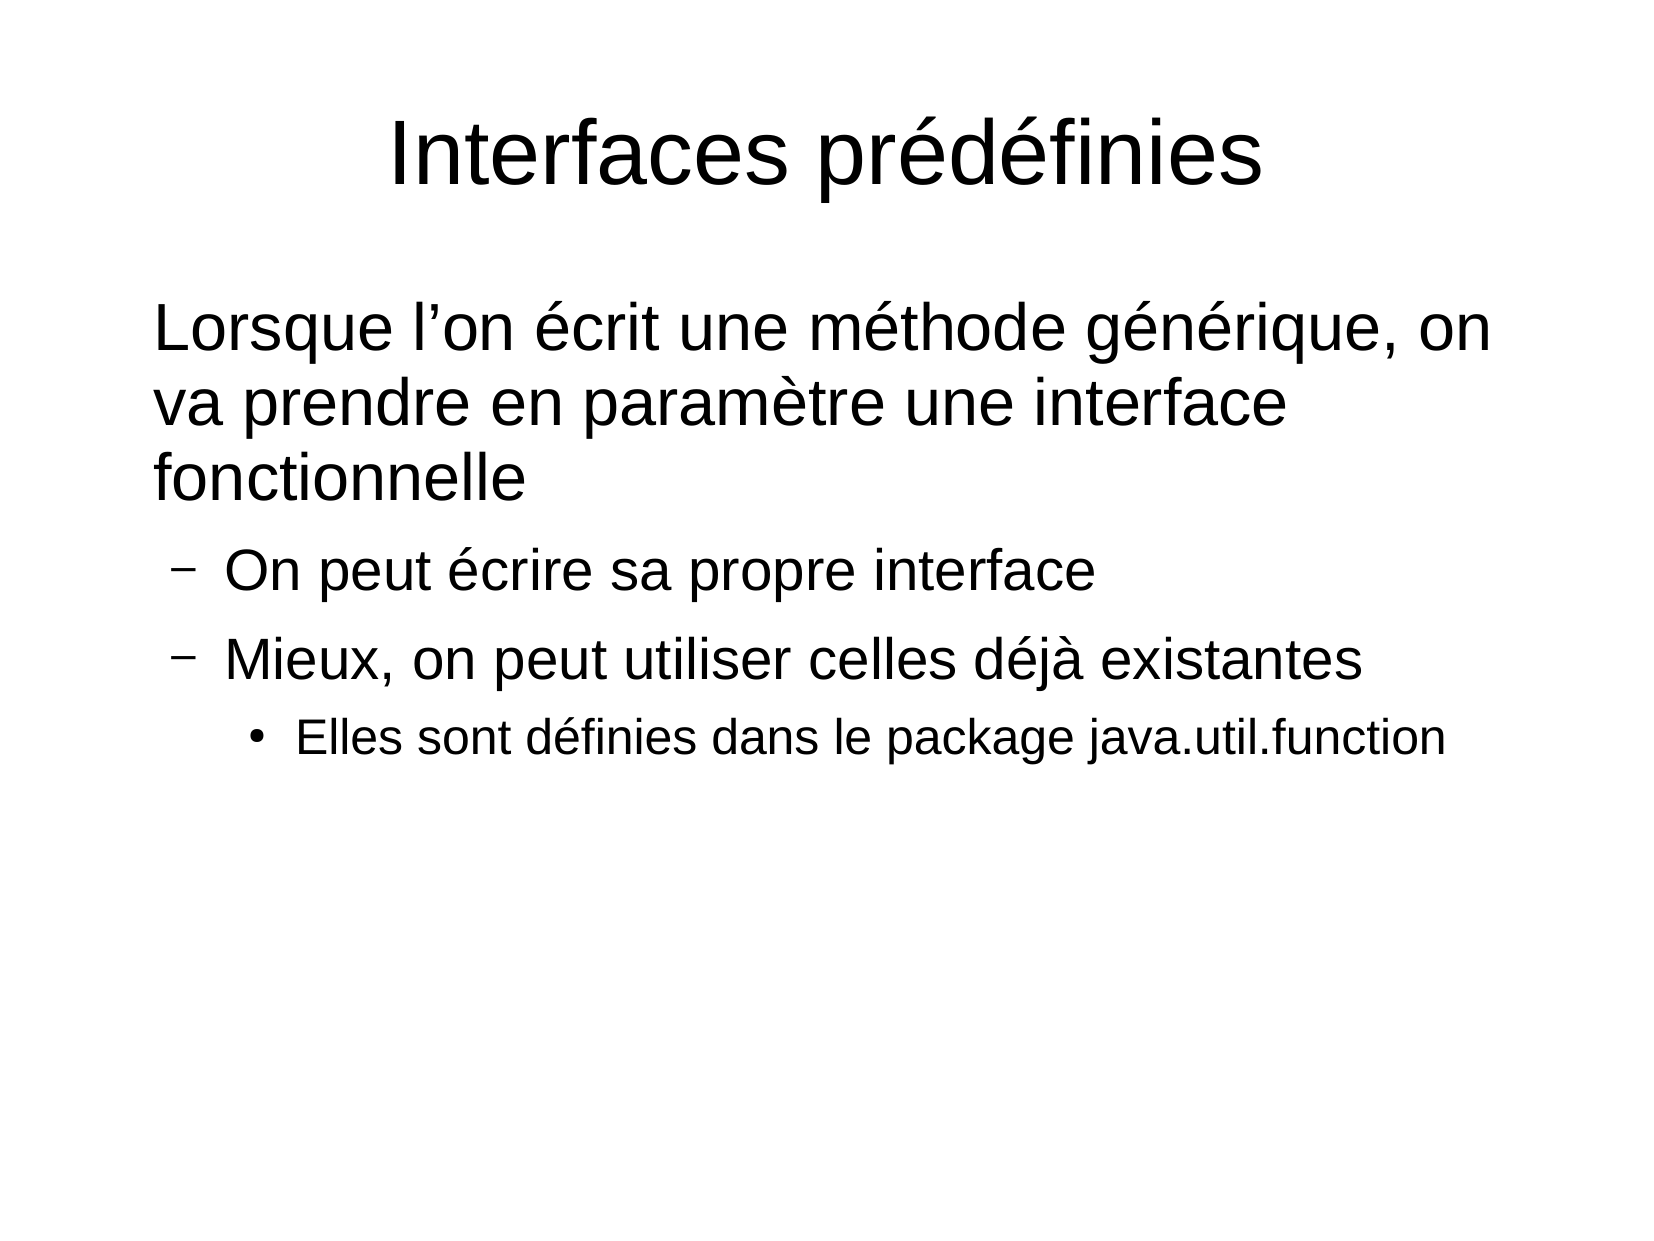

# Interfaces prédéfinies
Lorsque l’on écrit une méthode générique, on va prendre en paramètre une interface fonctionnelle
On peut écrire sa propre interface
Mieux, on peut utiliser celles déjà existantes
Elles sont définies dans le package java.util.function